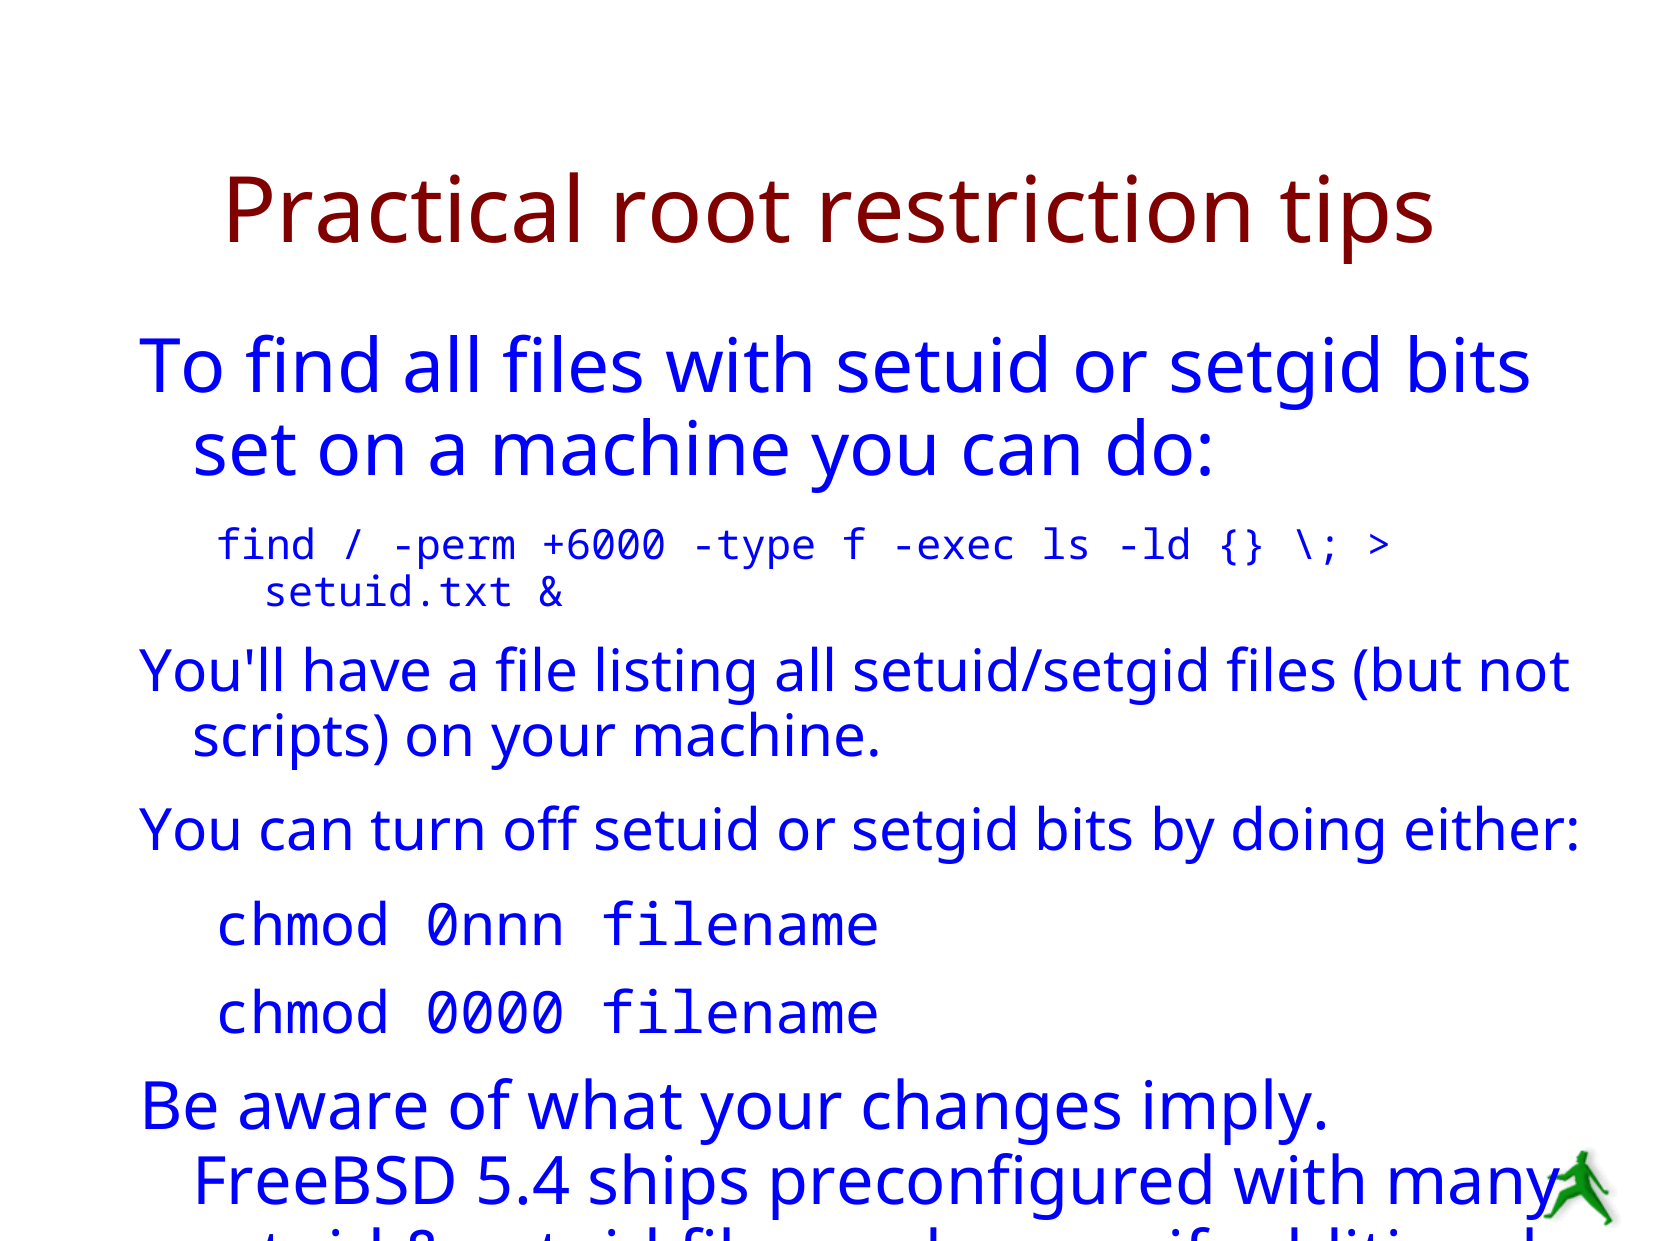

# Practical root restriction tips
To find all files with setuid or setgid bits set on a machine you can do:
find / -perm +6000 -type f -exec ls -ld {} \; > setuid.txt &
You'll have a file listing all setuid/setgid files (but not scripts) on your machine.
You can turn off setuid or setgid bits by doing either:
chmod 0nnn filename
chmod 0000 filename
Be aware of what your changes imply. FreeBSD 5.4 ships preconfigured with many setuid & setgid files and warns if additional files are set.